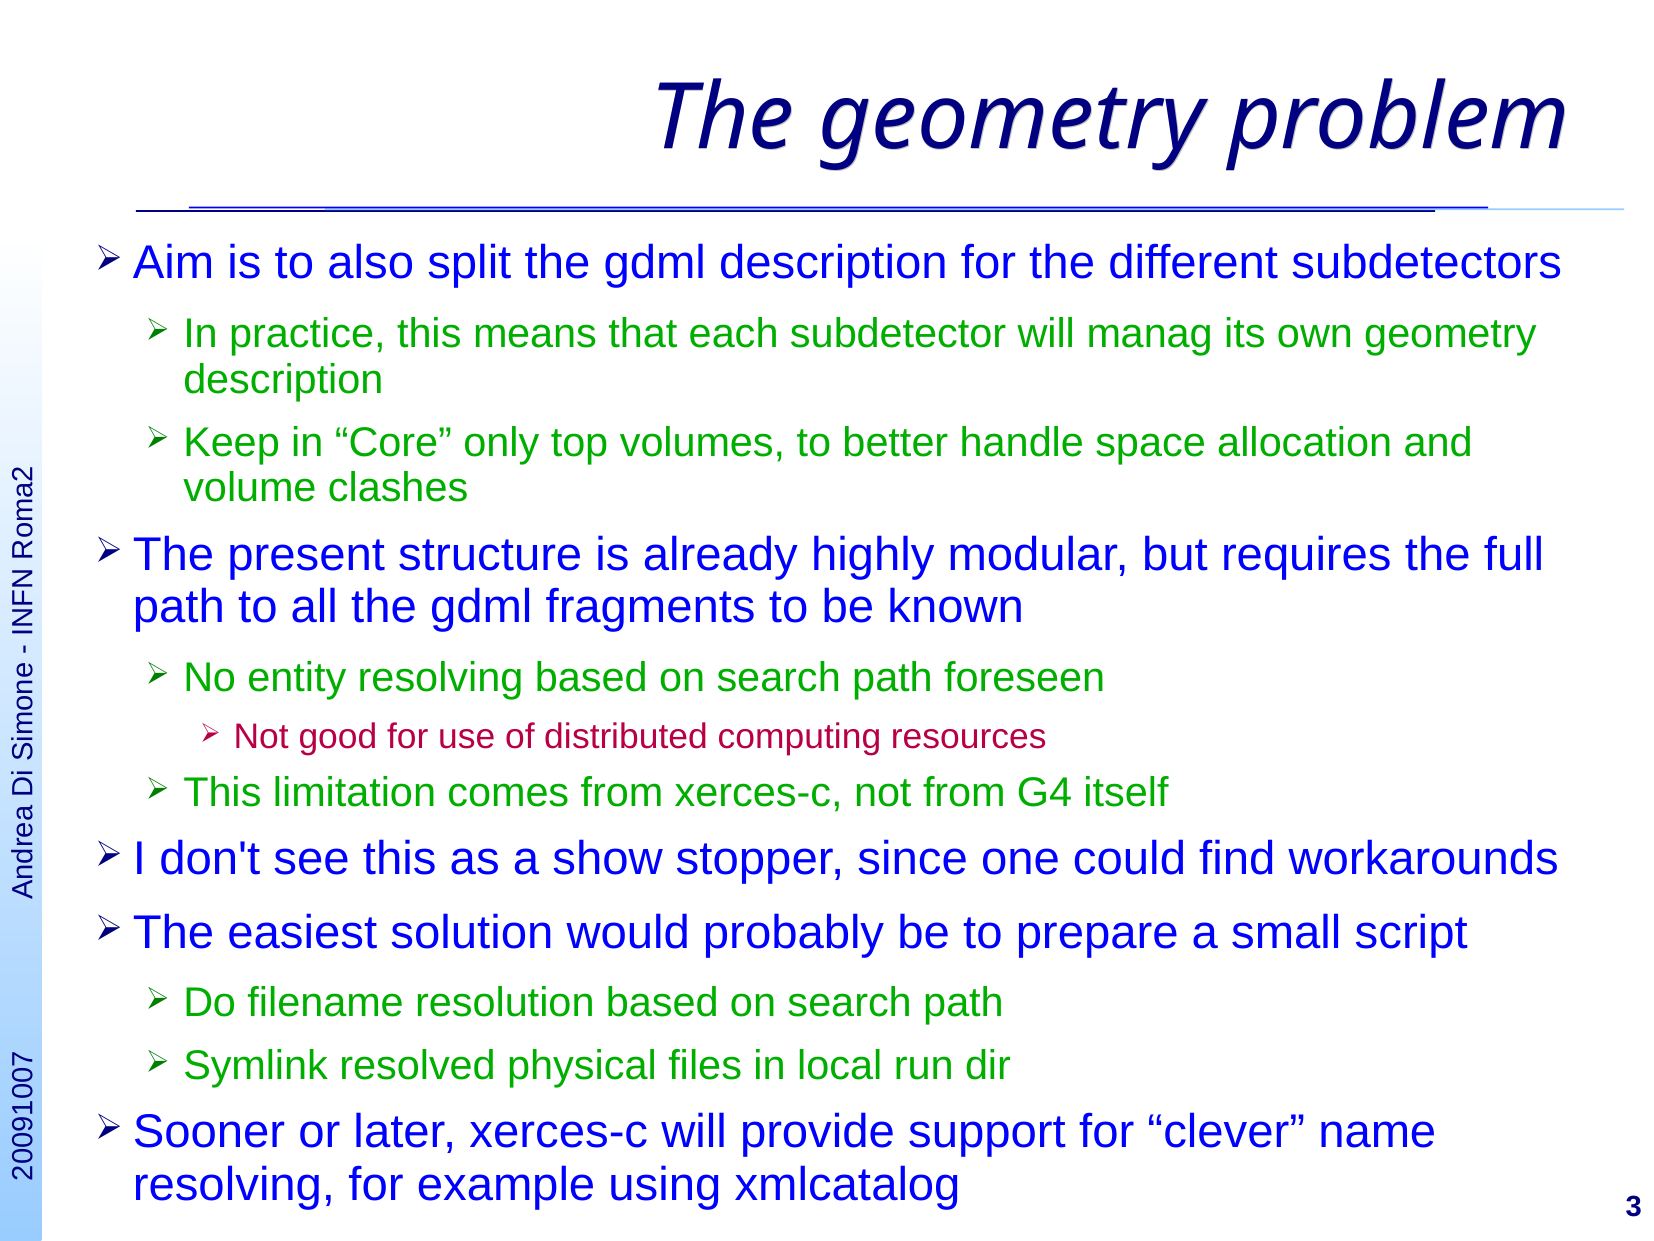

# The geometry problem
Aim is to also split the gdml description for the different subdetectors
In practice, this means that each subdetector will manag its own geometry description
Keep in “Core” only top volumes, to better handle space allocation and volume clashes
The present structure is already highly modular, but requires the full path to all the gdml fragments to be known
No entity resolving based on search path foreseen
Not good for use of distributed computing resources
This limitation comes from xerces-c, not from G4 itself
I don't see this as a show stopper, since one could find workarounds
The easiest solution would probably be to prepare a small script
Do filename resolution based on search path
Symlink resolved physical files in local run dir
Sooner or later, xerces-c will provide support for “clever” name resolving, for example using xmlcatalog
Andrea Di Simone - INFN Roma2
20091007
3